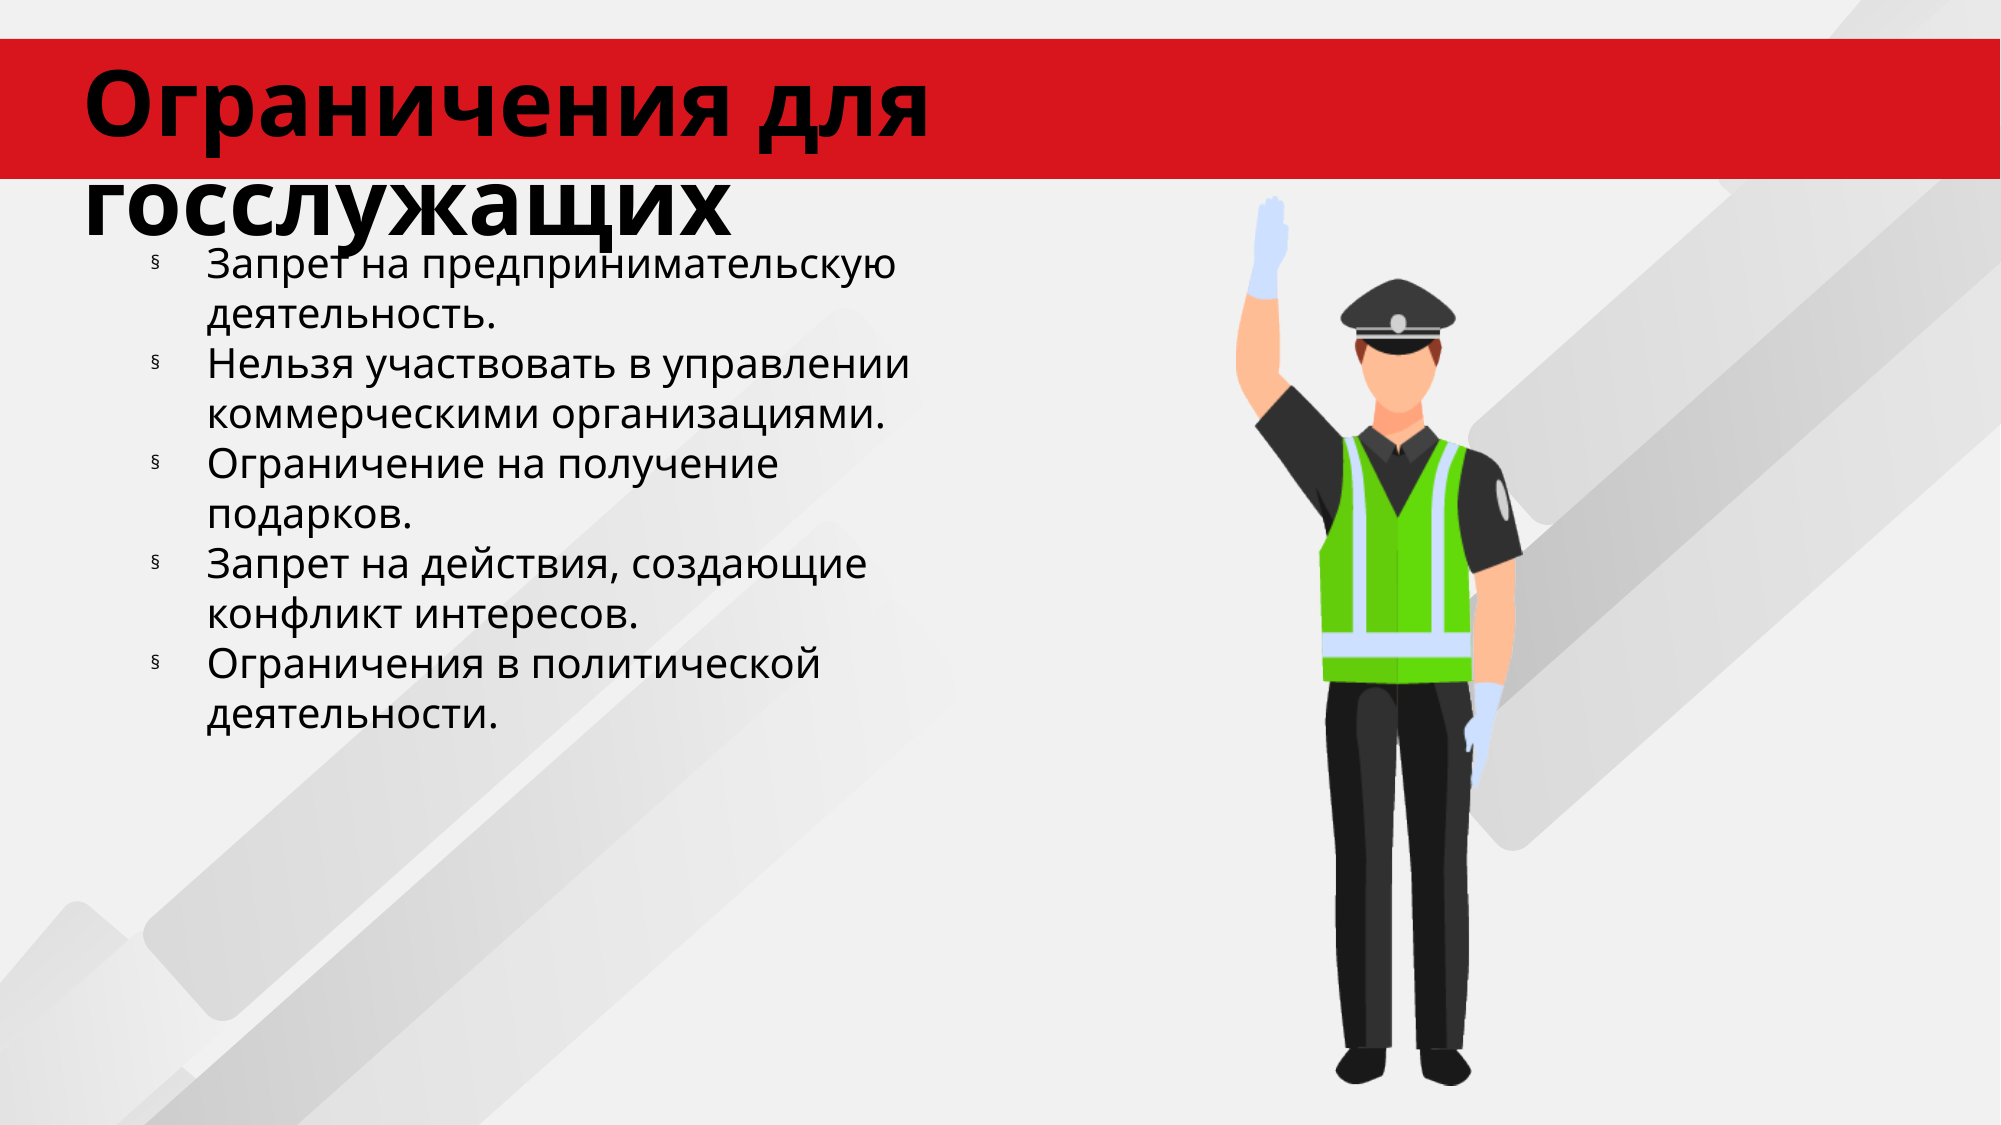

Ограничения для госслужащих
Запрет на предпринимательскую деятельность.
Нельзя участвовать в управлении коммерческими организациями.
Ограничение на получение подарков.
Запрет на действия, создающие конфликт интересов.
Ограничения в политической деятельности.